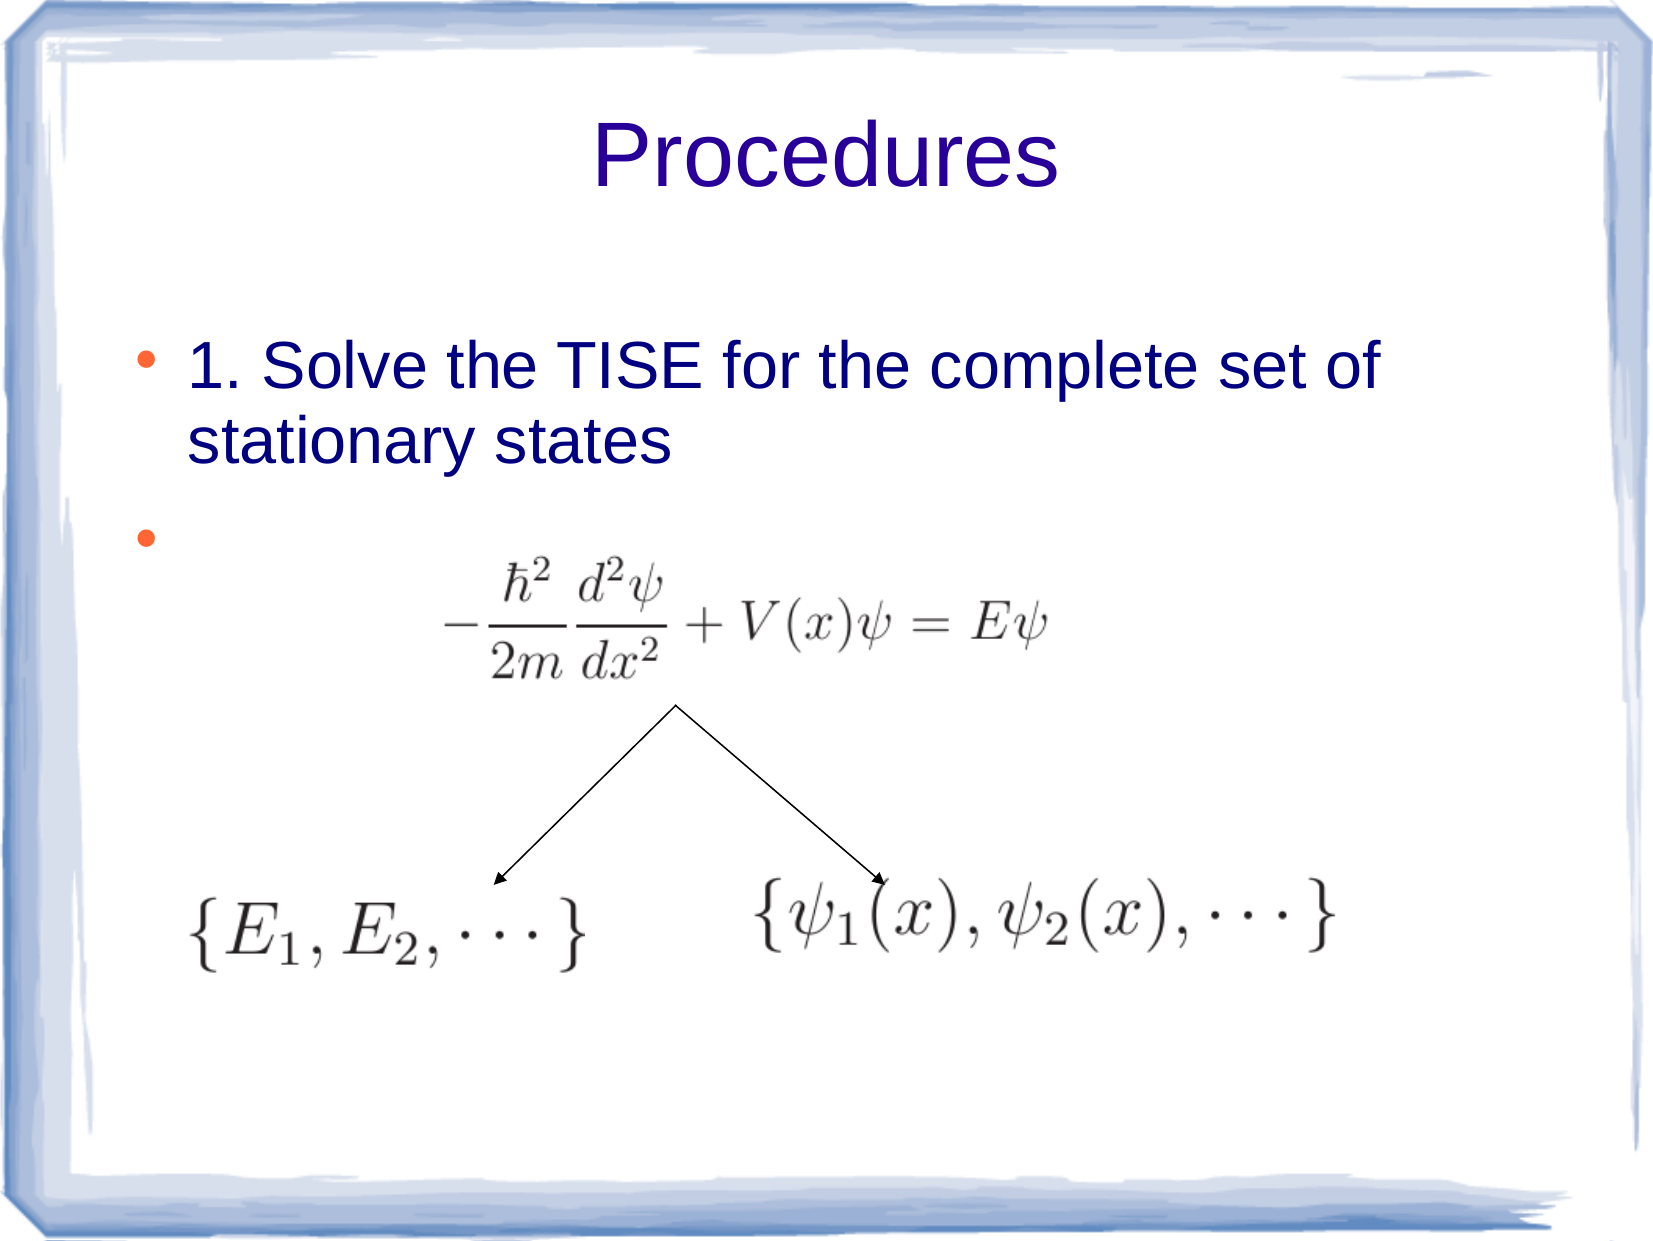

# Procedures
1. Solve the TISE for the complete set of stationary states